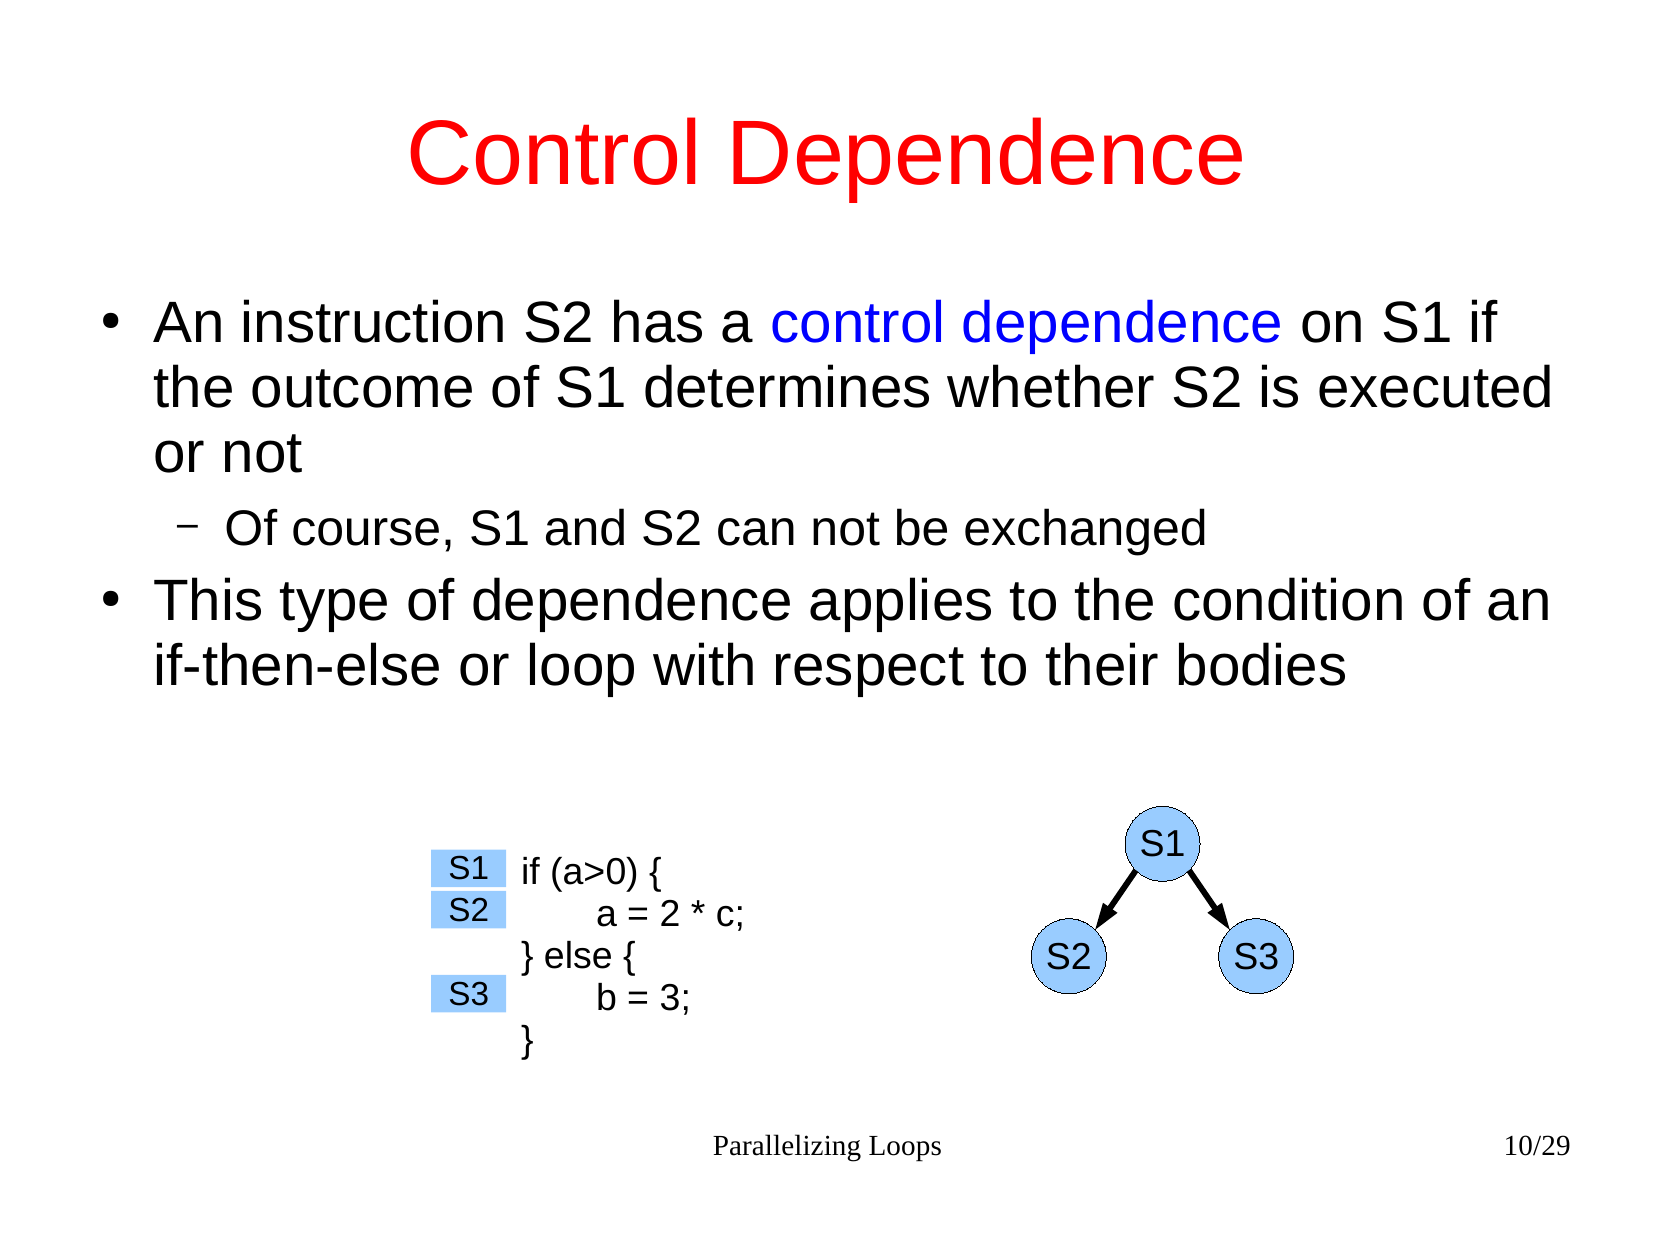

# Control Dependence
An instruction S2 has a control dependence on S1 if the outcome of S1 determines whether S2 is executed or not
Of course, S1 and S2 can not be exchanged
This type of dependence applies to the condition of an if-then-else or loop with respect to their bodies
S1
if (a>0) {
	a = 2 * c;
} else {
	b = 3;
}
S1
S2
S2
S3
S3
Parallelizing Loops
10